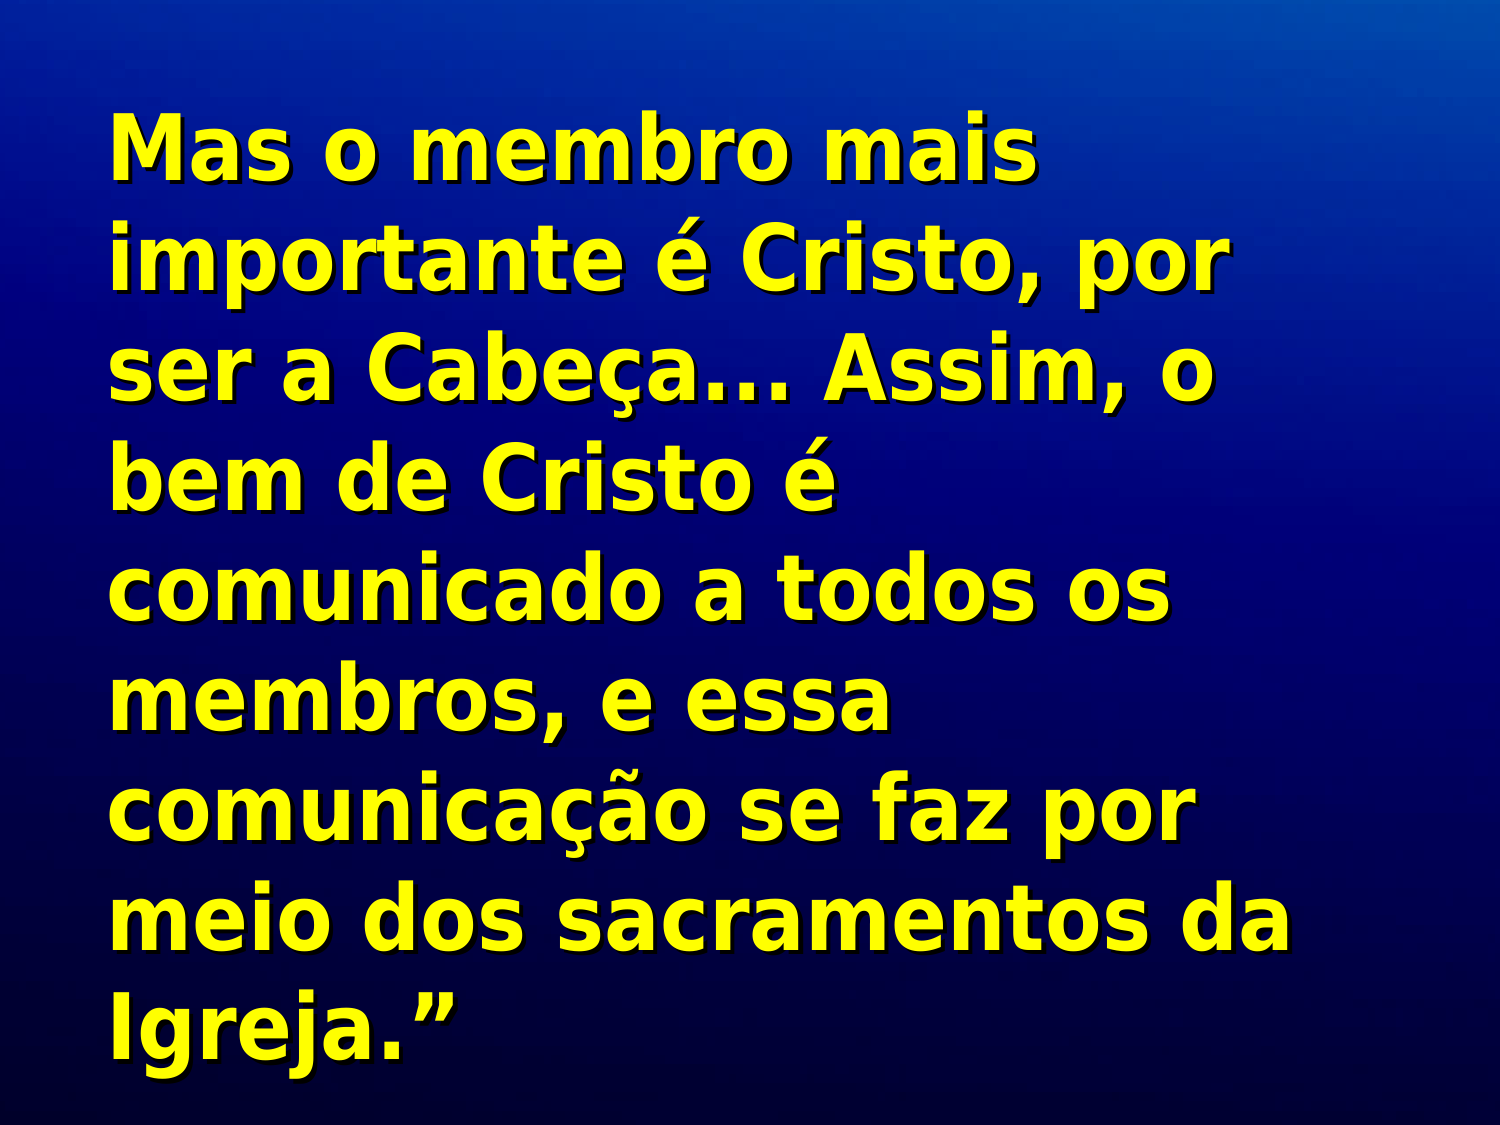

Mas o membro mais importante é Cristo, por ser a Cabeça... Assim, o bem de Cristo é comunicado a todos os membros, e essa comunicação se faz por meio dos sacramentos da Igreja.”